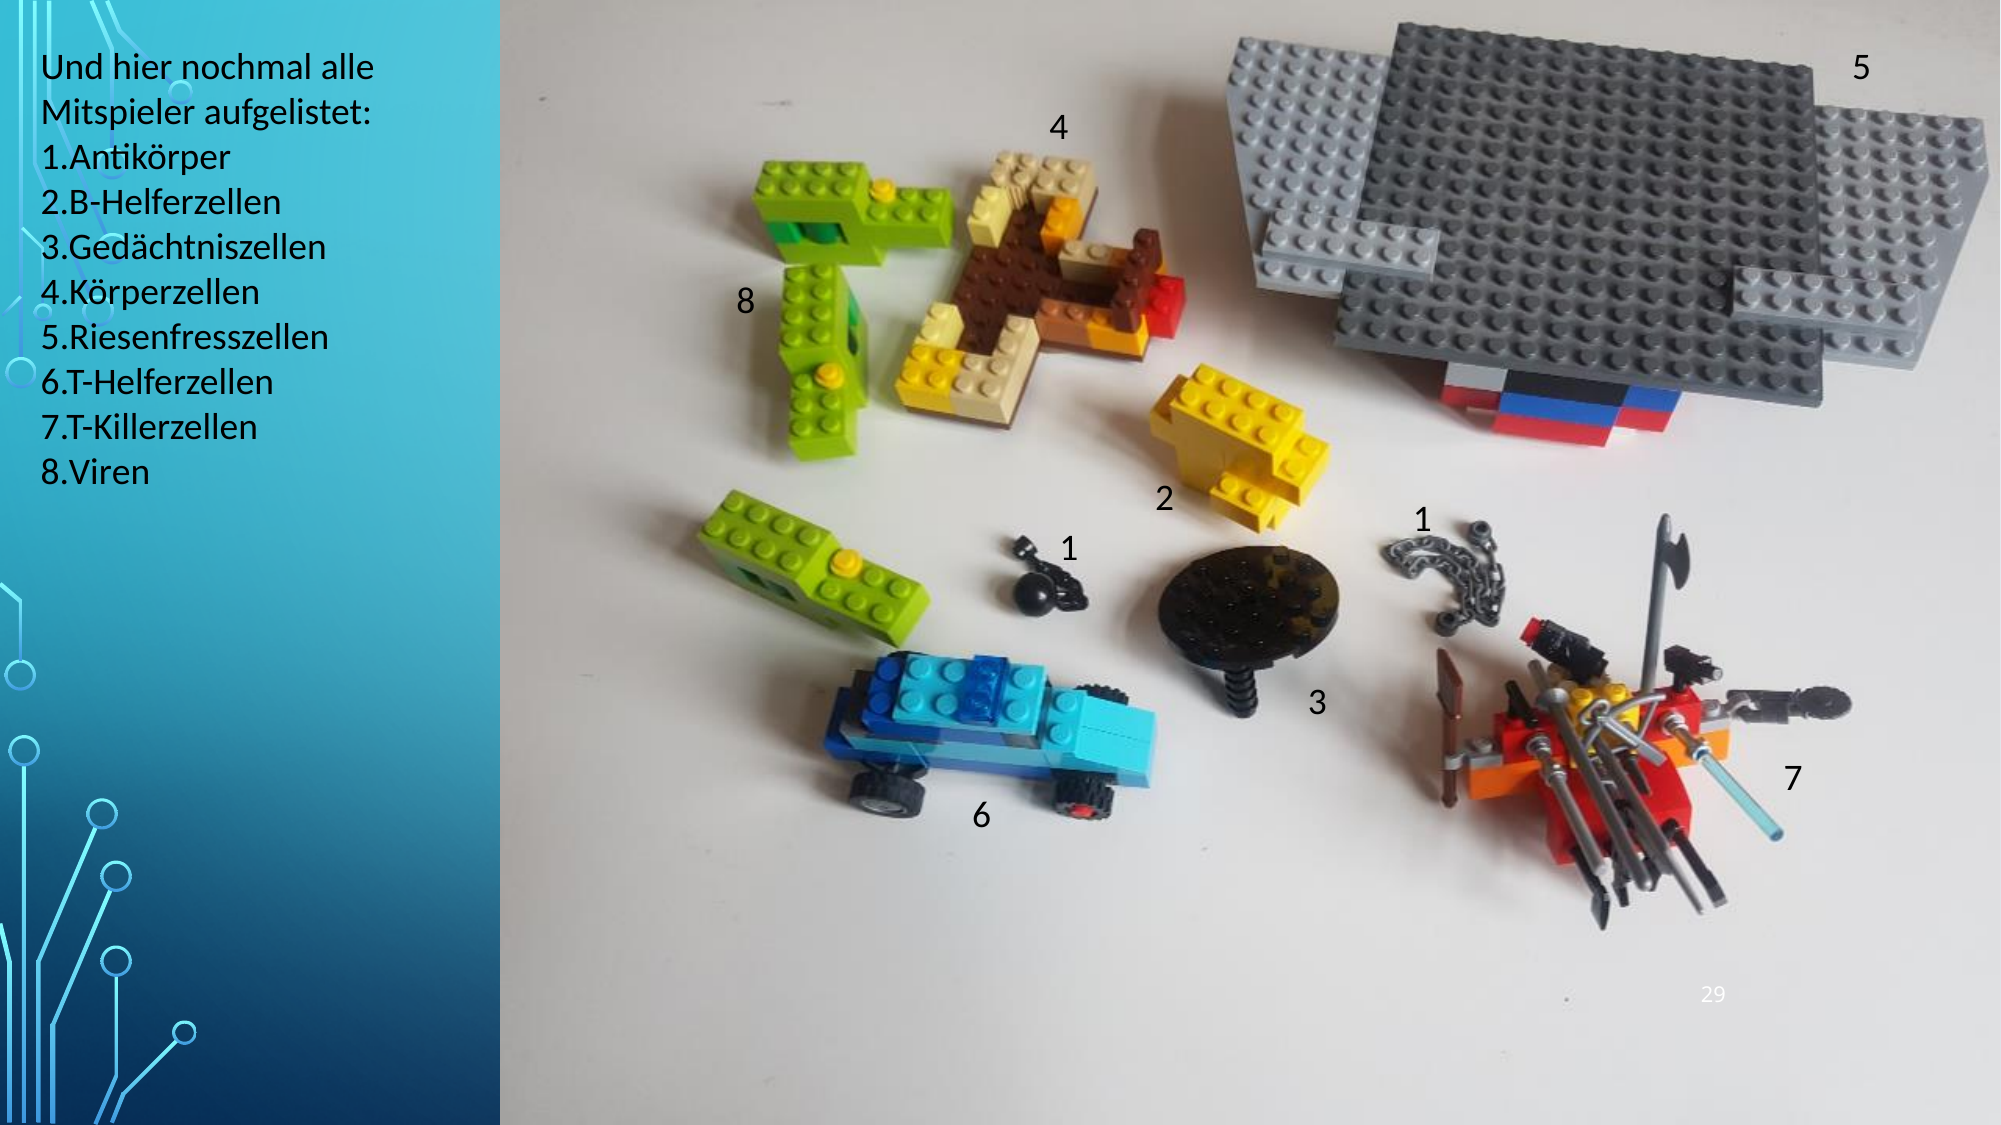

Und hier nochmal alle Mitspieler aufgelistet:
1.Antikörper
2.B-Helferzellen
3.Gedächtniszellen
4.Körperzellen
5.Riesenfresszellen
6.T-Helferzellen
7.T-Killerzellen
8.Viren
5
4
8
2
1
1
3
7
6